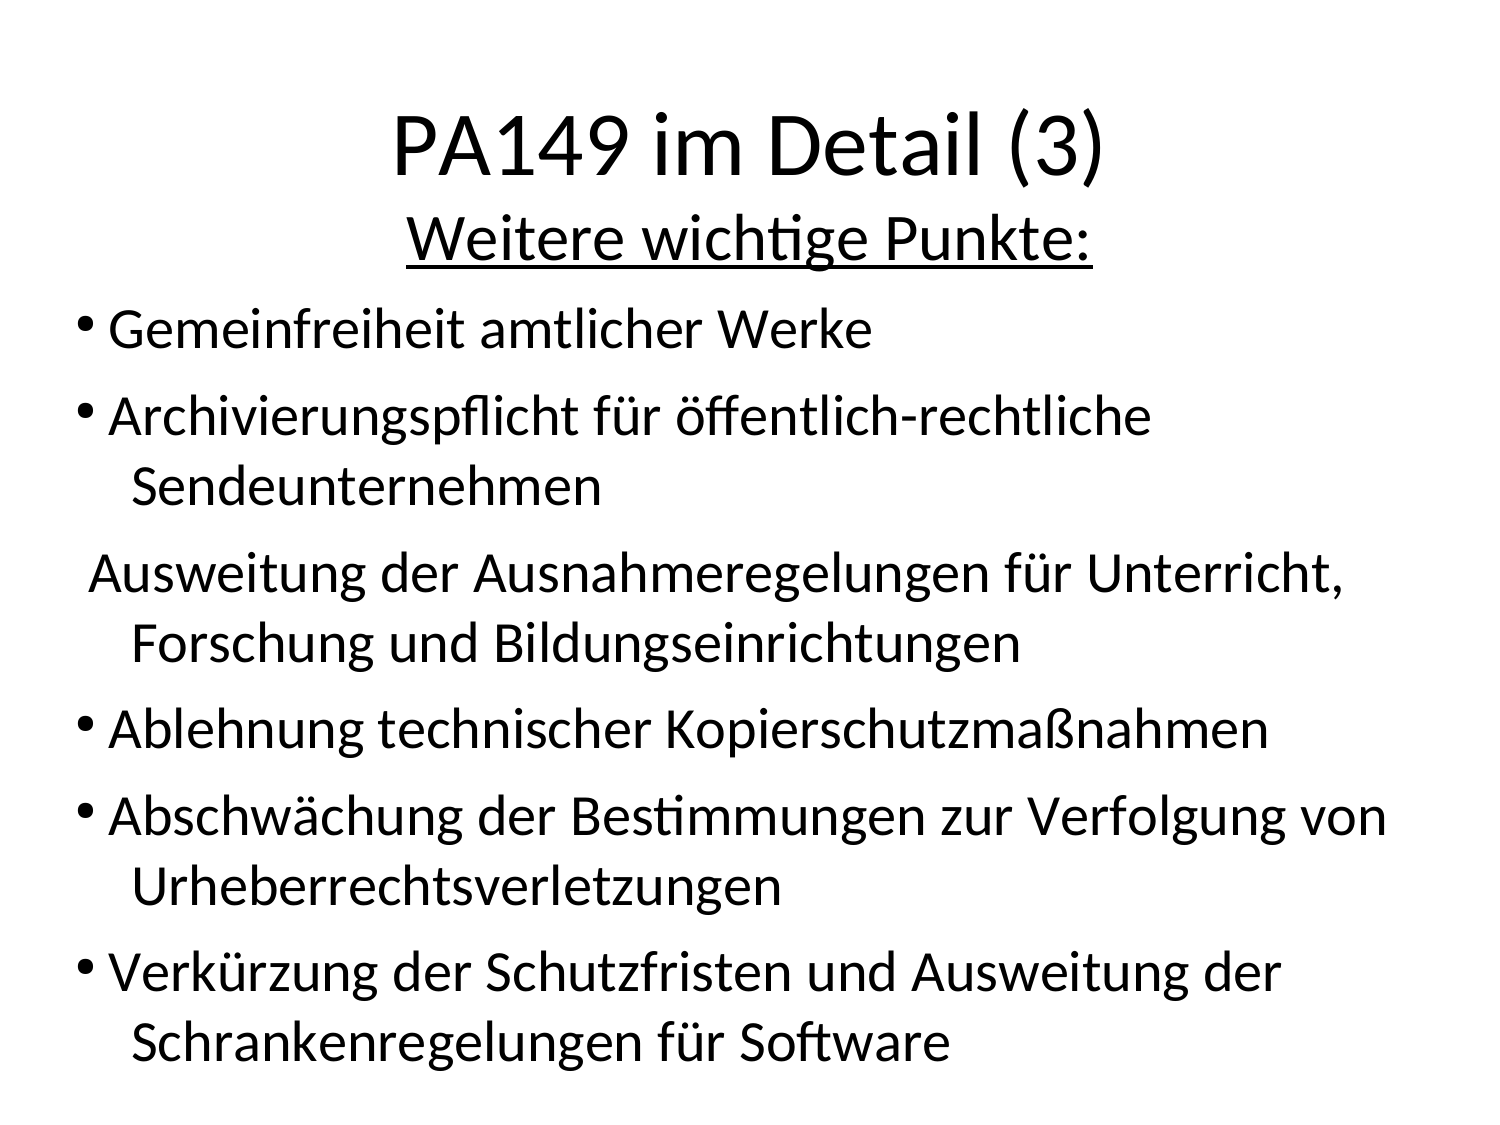

#
PA149 im Detail (3)
Weitere wichtige Punkte:
 Gemeinfreiheit amtlicher Werke
 Archivierungspflicht für öffentlich-rechtliche Sendeunternehmen
 Ausweitung der Ausnahmeregelungen für Unterricht, Forschung und Bildungseinrichtungen
 Ablehnung technischer Kopierschutzmaßnahmen
 Abschwächung der Bestimmungen zur Verfolgung von Urheberrechtsverletzungen
 Verkürzung der Schutzfristen und Ausweitung der Schrankenregelungen für Software